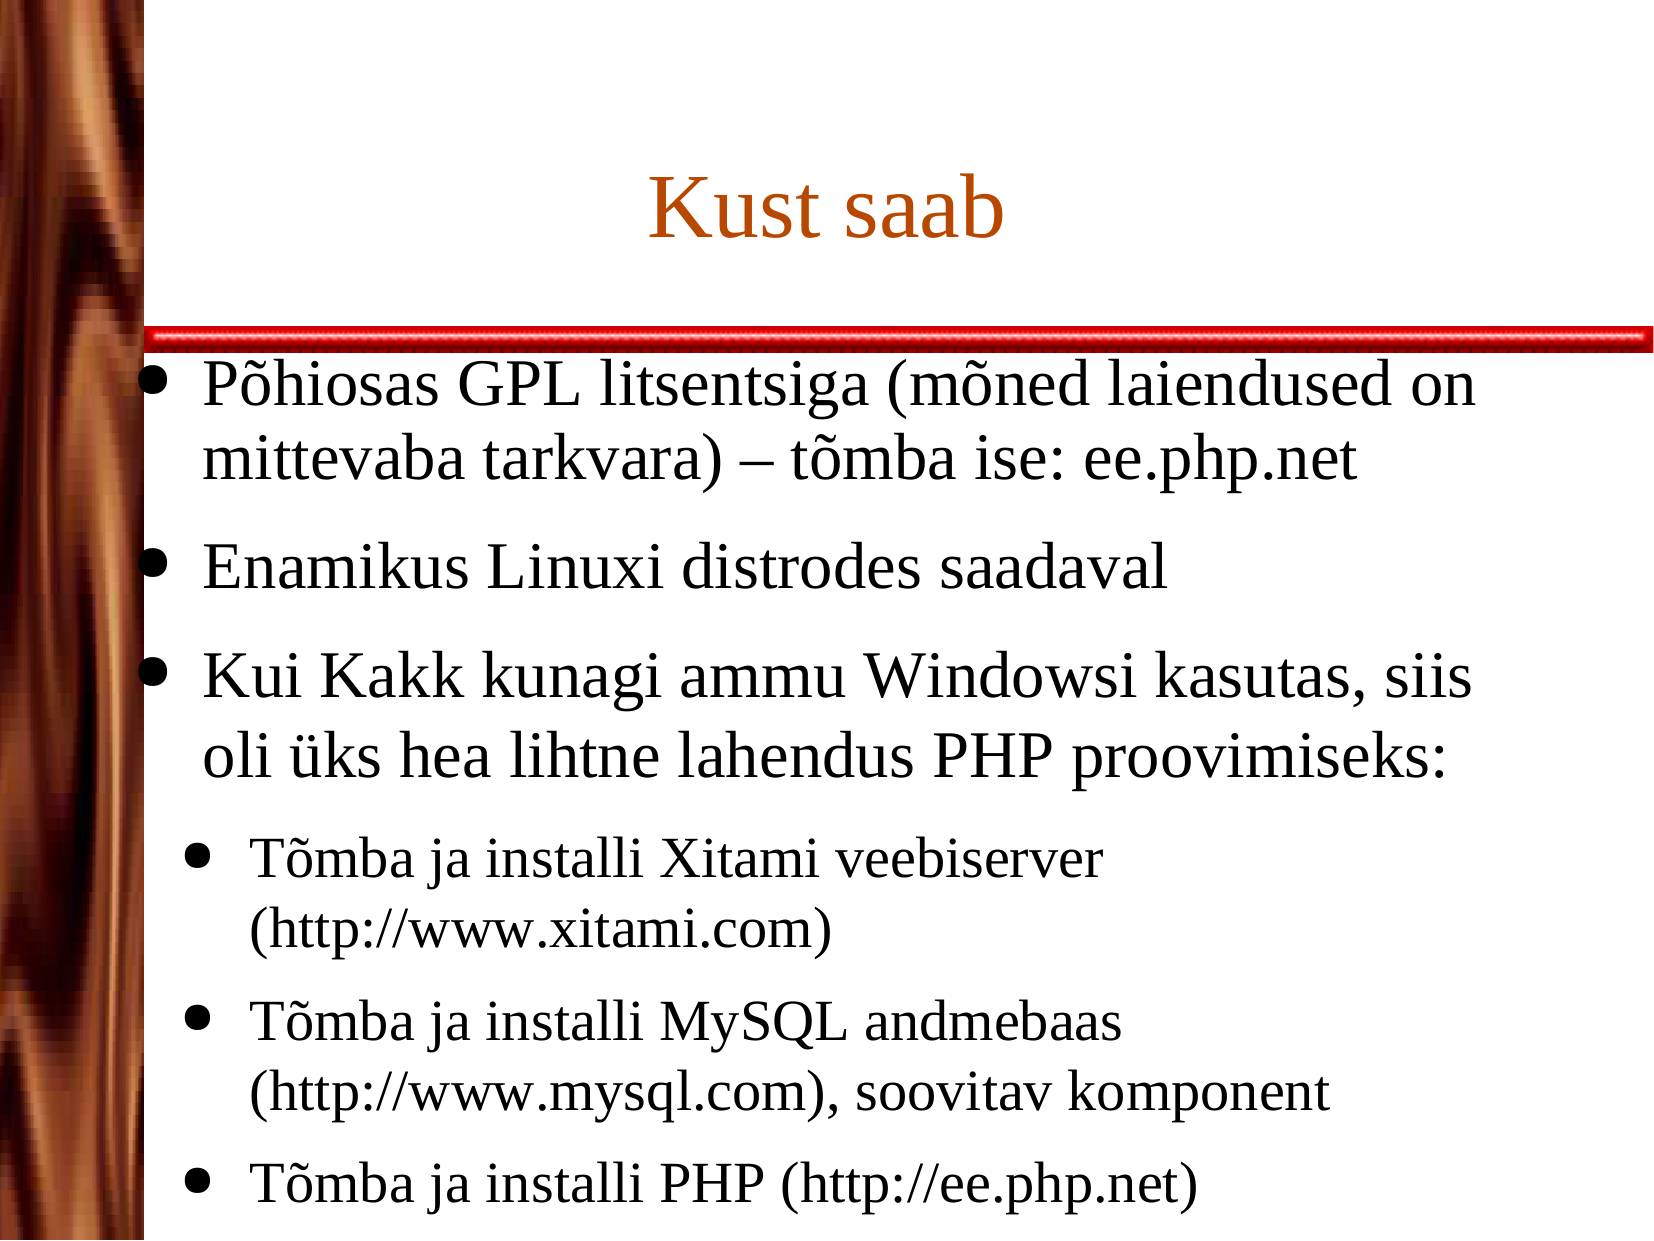

# Kust saab
Põhiosas GPL litsentsiga (mõned laiendused on mittevaba tarkvara) – tõmba ise: ee.php.net
Enamikus Linuxi distrodes saadaval
Kui Kakk kunagi ammu Windowsi kasutas, siis oli üks hea lihtne lahendus PHP proovimiseks:
Tõmba ja installi Xitami veebiserver
(http://www.xitami.com)
Tõmba ja installi MySQL andmebaas
(http://www.mysql.com), soovitav komponent
Tõmba ja installi PHP (http://ee.php.net)